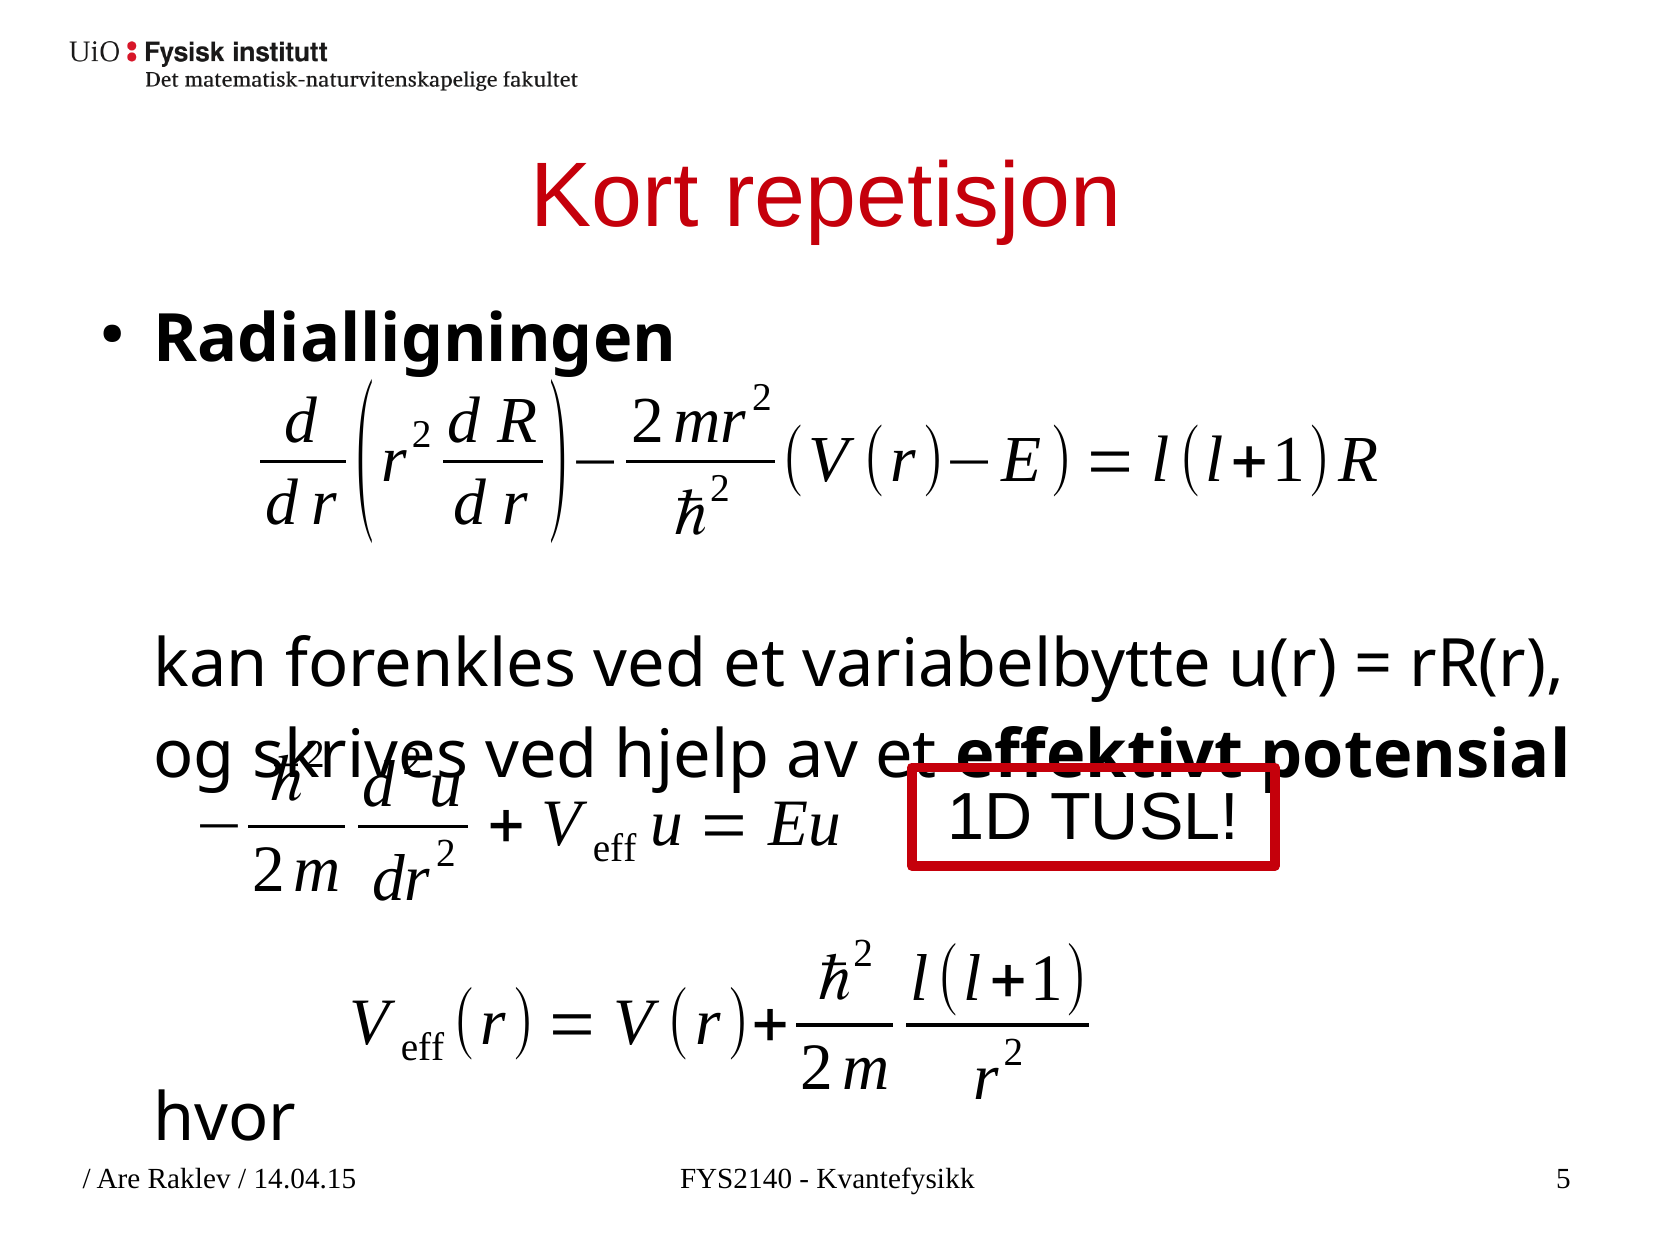

# Kort repetisjon
Radialligningen
kan forenkles ved et variabelbytte u(r) = rR(r), og skrives ved hjelp av et effektivt potensial
hvor
1D TUSL!
/ Are Raklev / 14.04.15
FYS2140 - Kvantefysikk
5